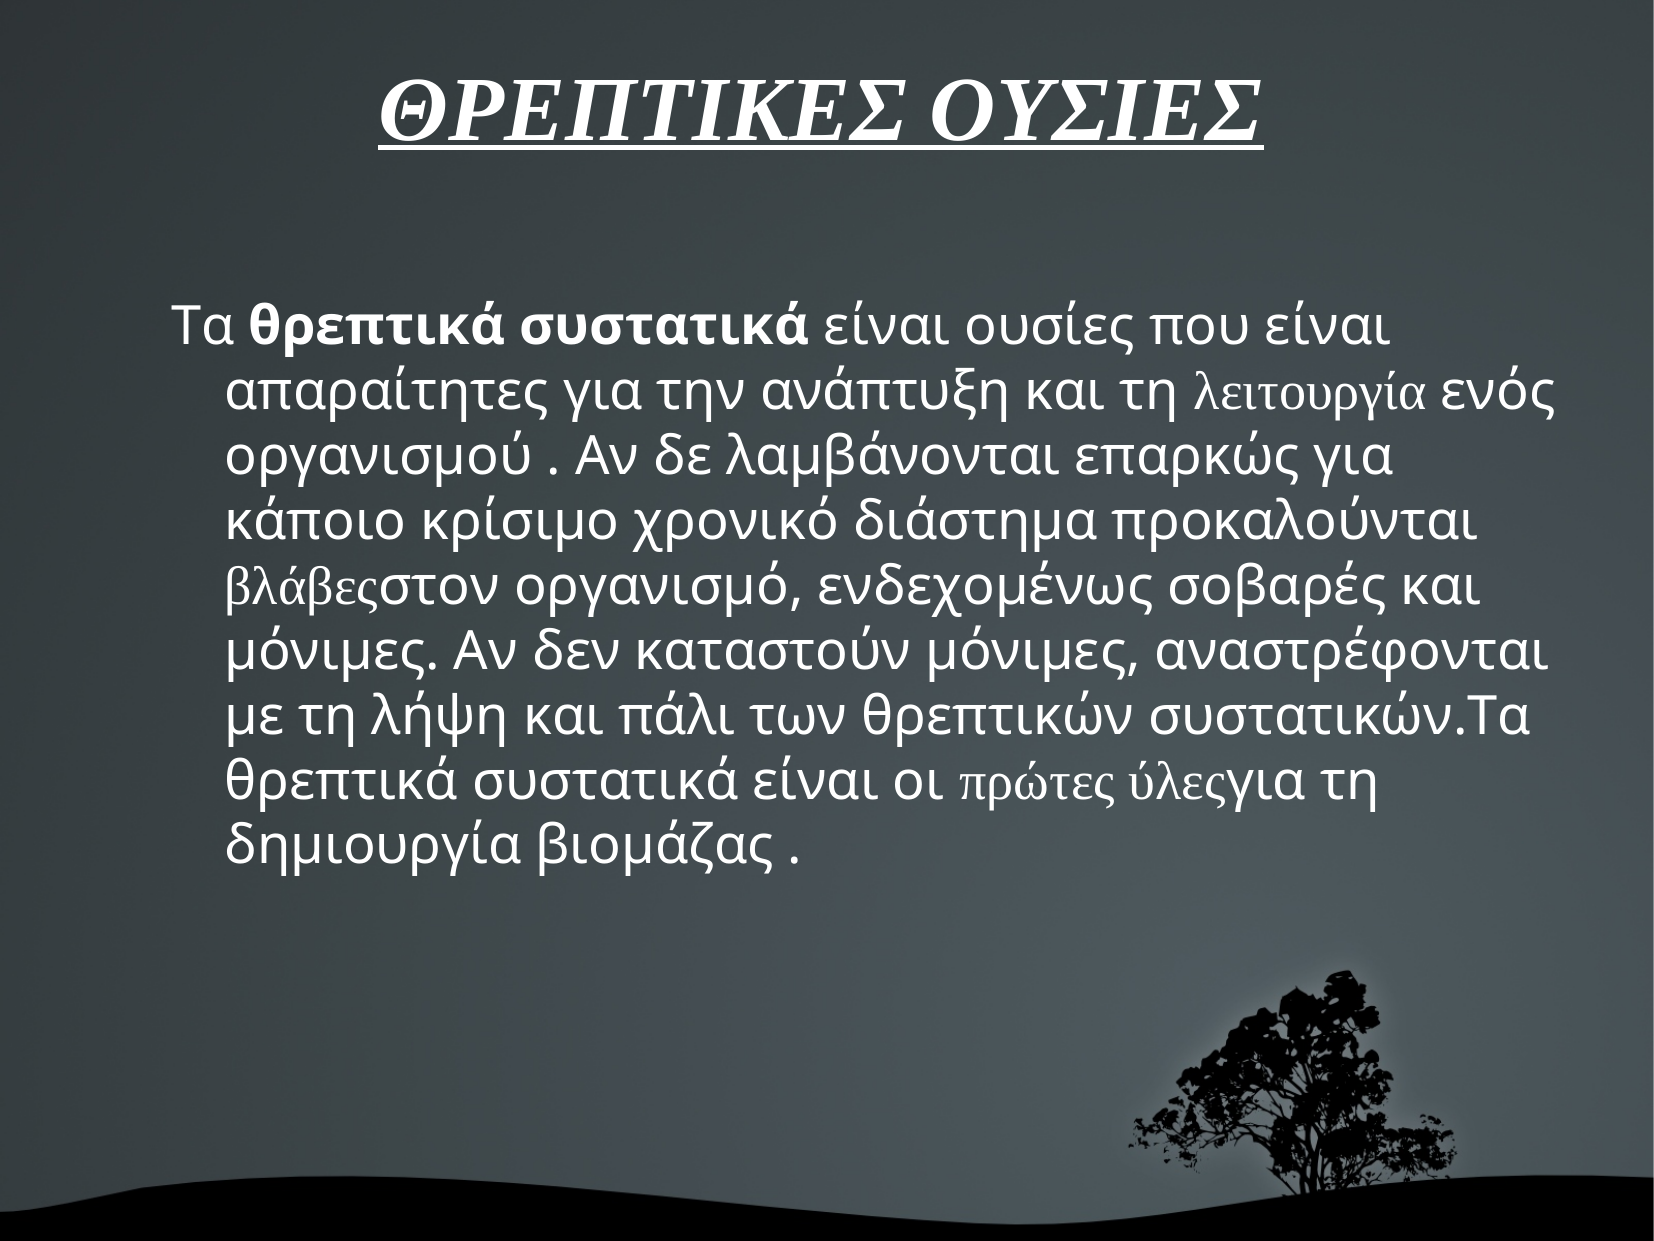

# ΘΡΕΠΤΙΚΕΣ ΟΥΣΙΕΣ
Τα θρεπτικά συστατικά είναι ουσίες που είναι απαραίτητες για την ανάπτυξη και τη λειτουργία ενός οργανισμού . Αν δε λαμβάνονται επαρκώς για κάποιο κρίσιμο χρονικό διάστημα προκαλούνται βλάβεςστον οργανισμό, ενδεχομένως σοβαρές και μόνιμες. Αν δεν καταστούν μόνιμες, αναστρέφονται με τη λήψη και πάλι των θρεπτικών συστατικών.Τα θρεπτικά συστατικά είναι οι πρώτες ύλεςγια τη δημιουργία βιομάζας .